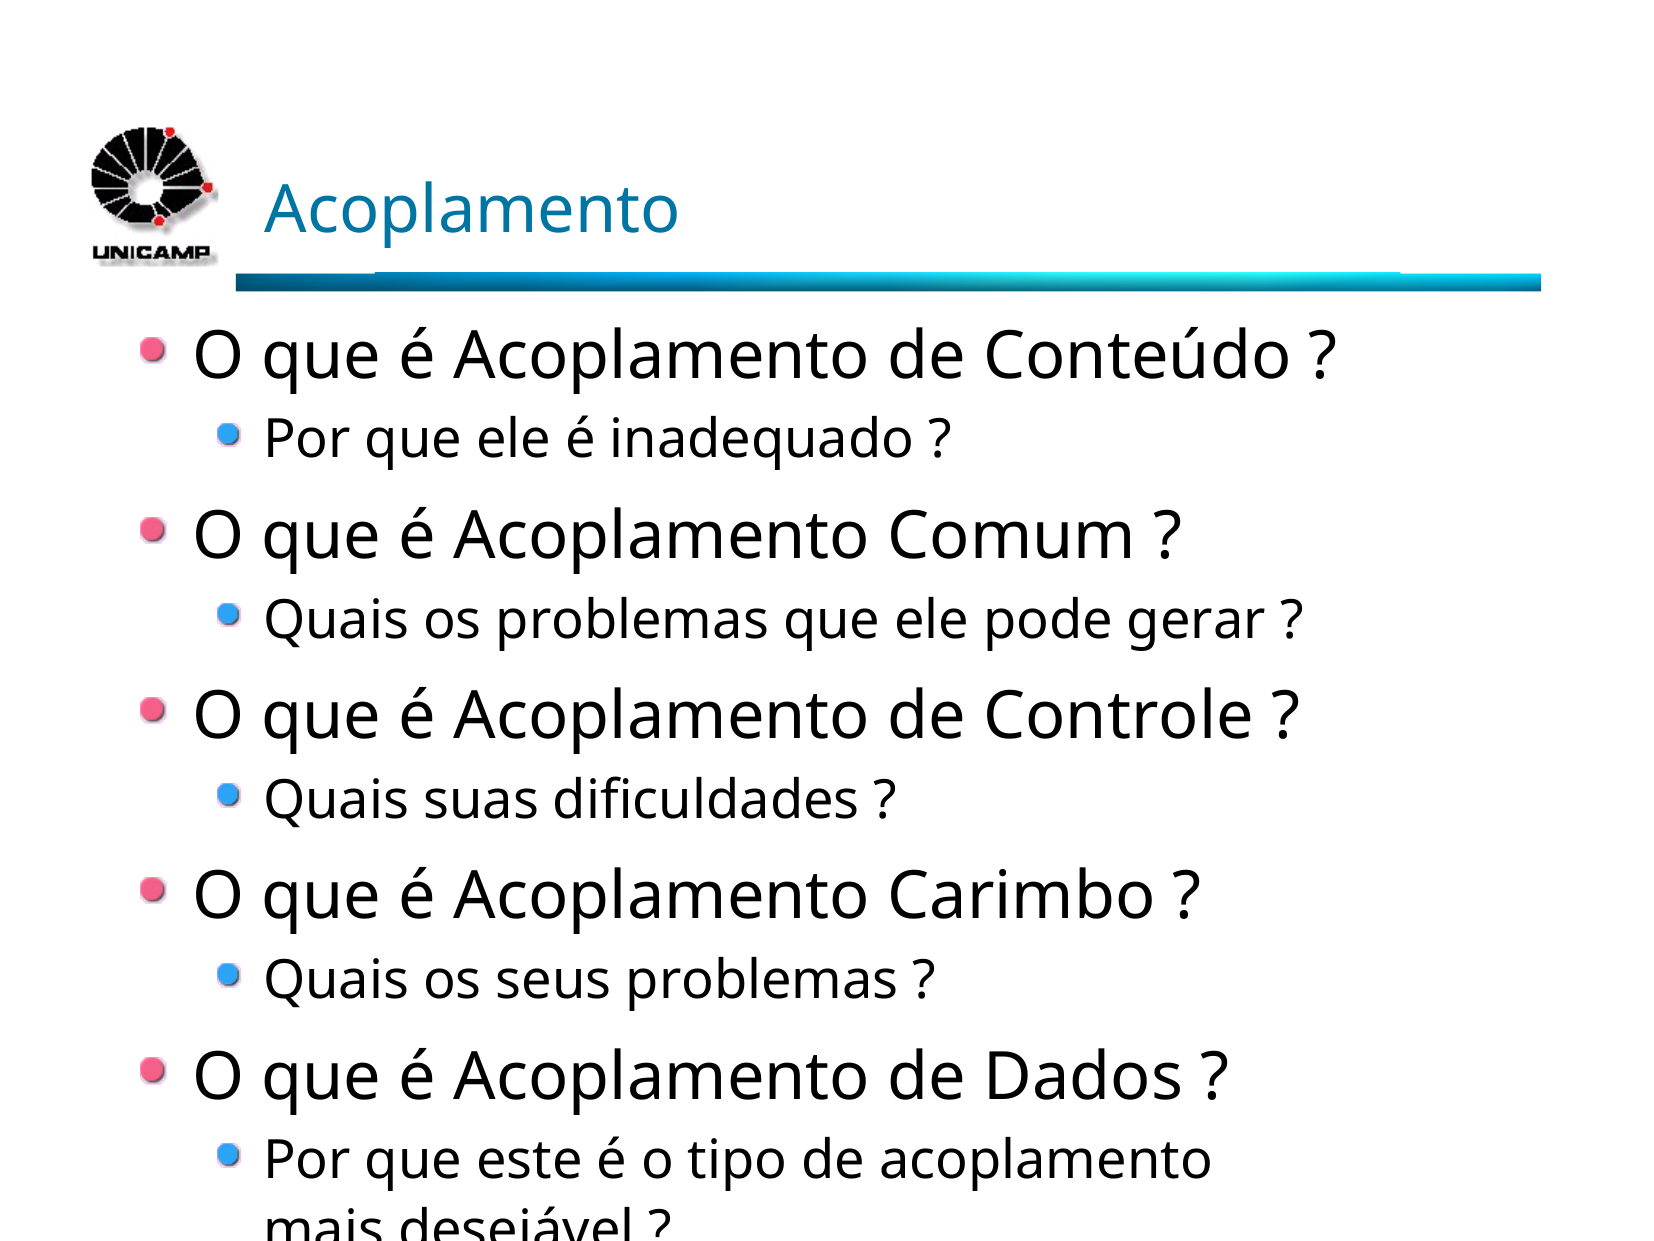

# Acoplamento
O que é Acoplamento de Conteúdo ?
Por que ele é inadequado ?
O que é Acoplamento Comum ?
Quais os problemas que ele pode gerar ?
O que é Acoplamento de Controle ?
Quais suas dificuldades ?
O que é Acoplamento Carimbo ?
Quais os seus problemas ?
O que é Acoplamento de Dados ?
Por que este é o tipo de acoplamento
mais desejável ?